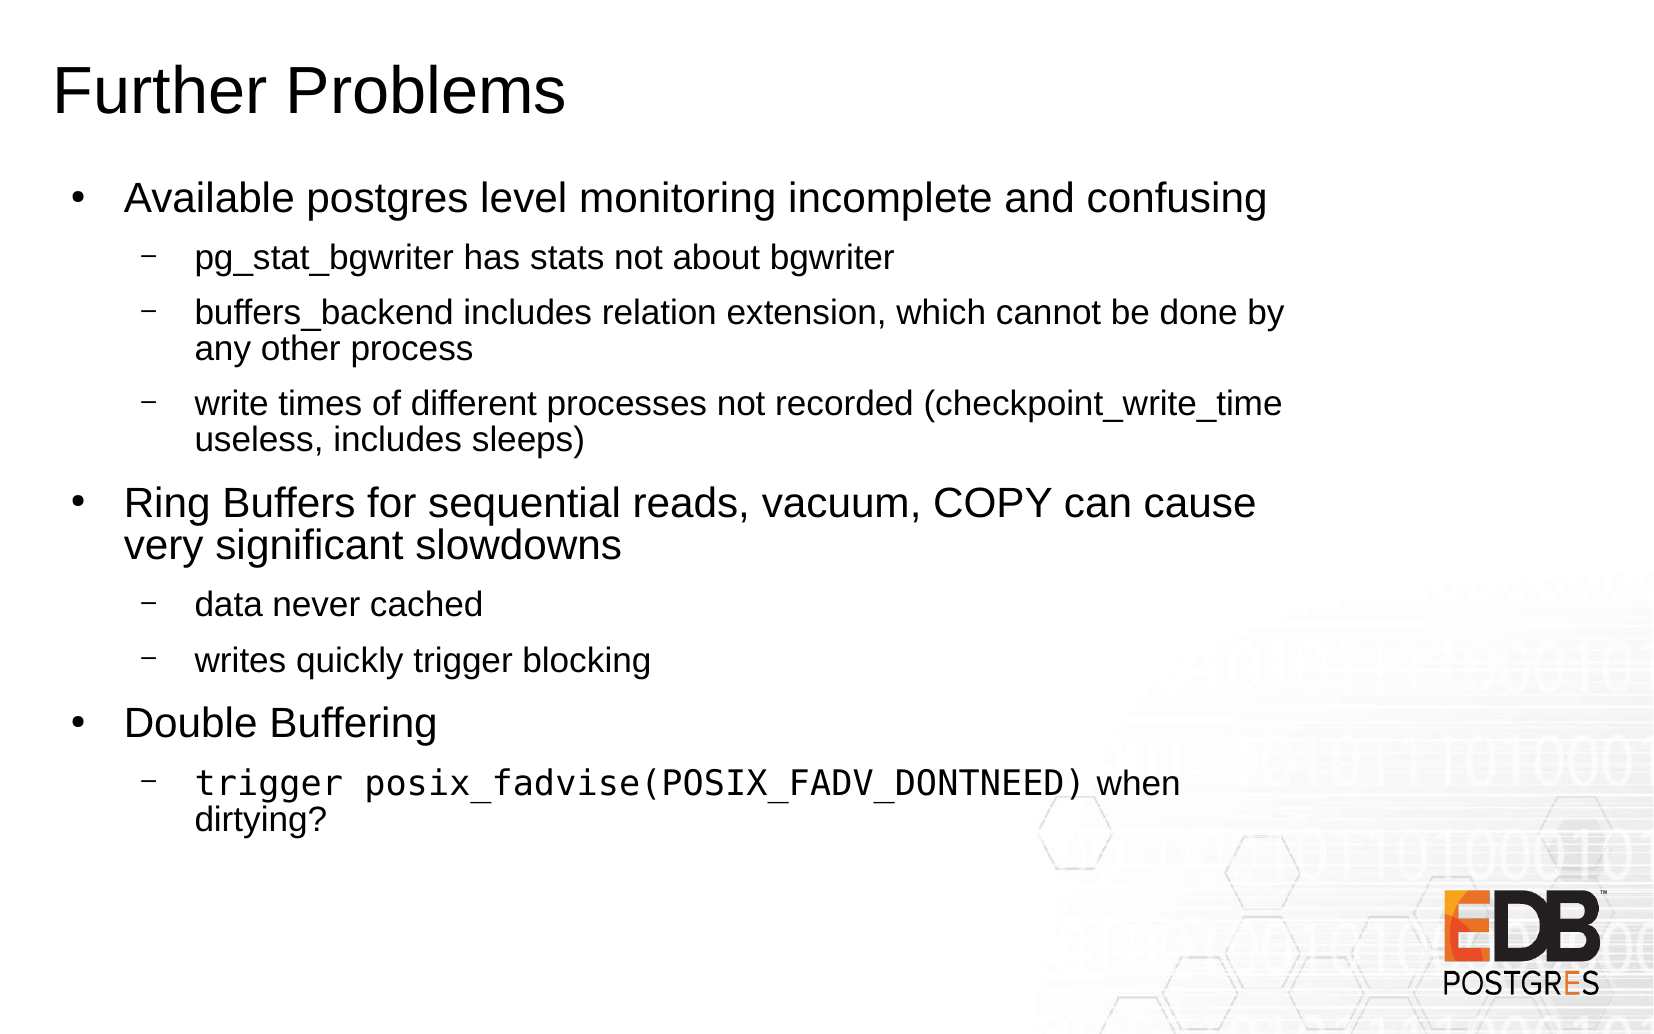

# Further Problems
Available postgres level monitoring incomplete and confusing
pg_stat_bgwriter has stats not about bgwriter
buffers_backend includes relation extension, which cannot be done by any other process
write times of different processes not recorded (checkpoint_write_time useless, includes sleeps)
Ring Buffers for sequential reads, vacuum, COPY can cause very significant slowdowns
data never cached
writes quickly trigger blocking
Double Buffering
trigger posix_fadvise(POSIX_FADV_DONTNEED) when dirtying?